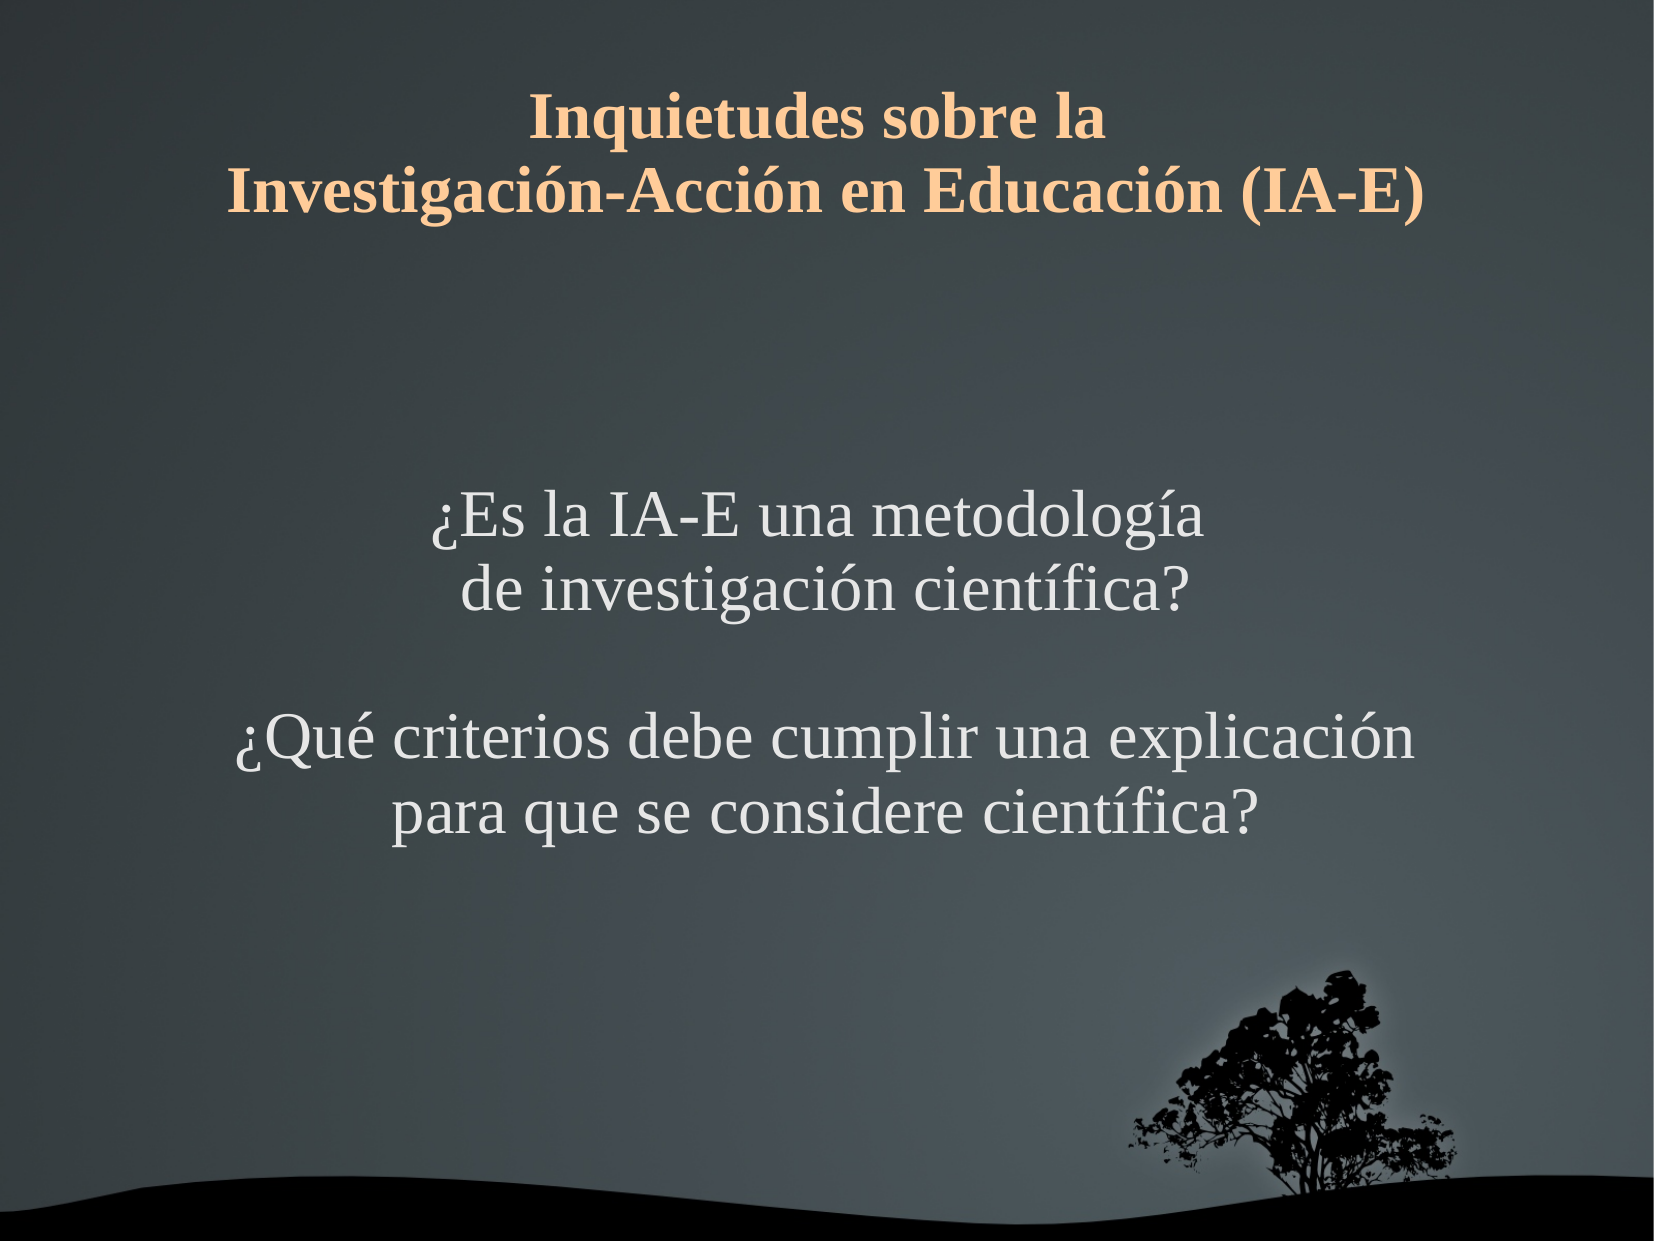

# Inquietudes sobre la Investigación-Acción en Educación (IA-E)
¿Es la IA-E una metodología
de investigación científica?
¿Qué criterios debe cumplir una explicación
para que se considere científica?